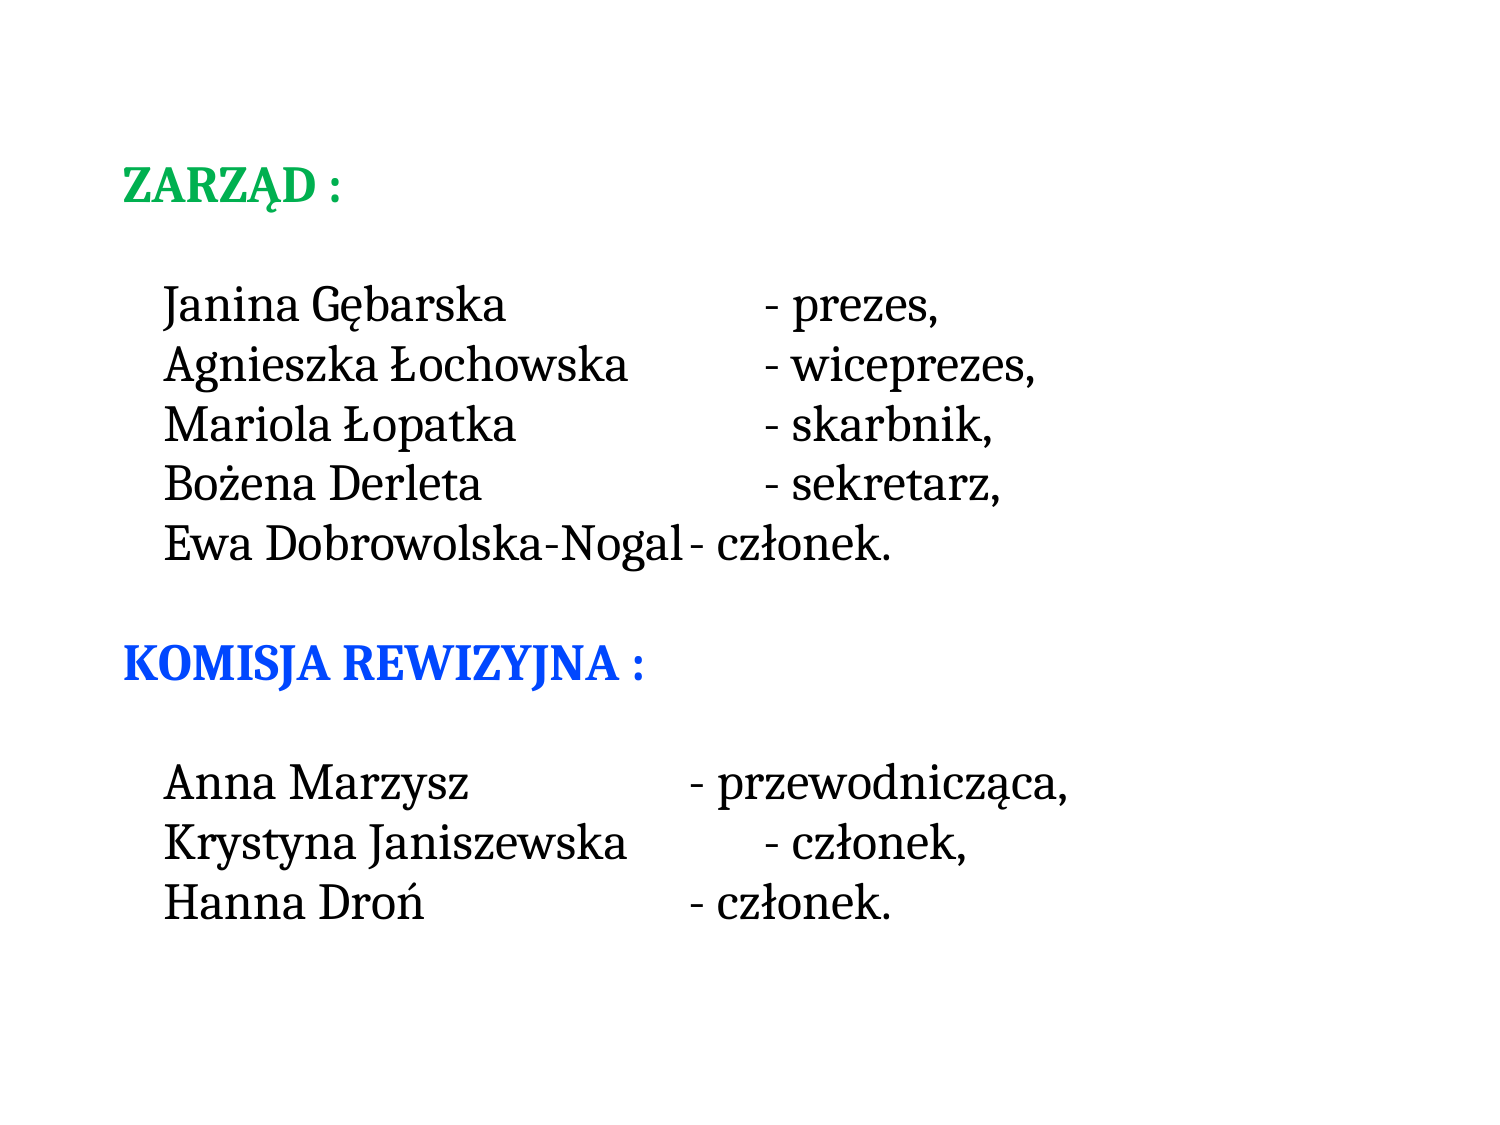

ZARZĄD :
	Janina Gębarska 		- prezes,
	Agnieszka Łochowska 		- wiceprezes,
	Mariola Łopatka 		- skarbnik,
	Bożena Derleta 		- sekretarz,
	Ewa Dobrowolska-Nogal	- członek.
 KOMISJA REWIZYJNA :
	Anna Marzysz 			- przewodnicząca,
	Krystyna Janiszewska		- członek,
	Hanna Droń 			- członek.